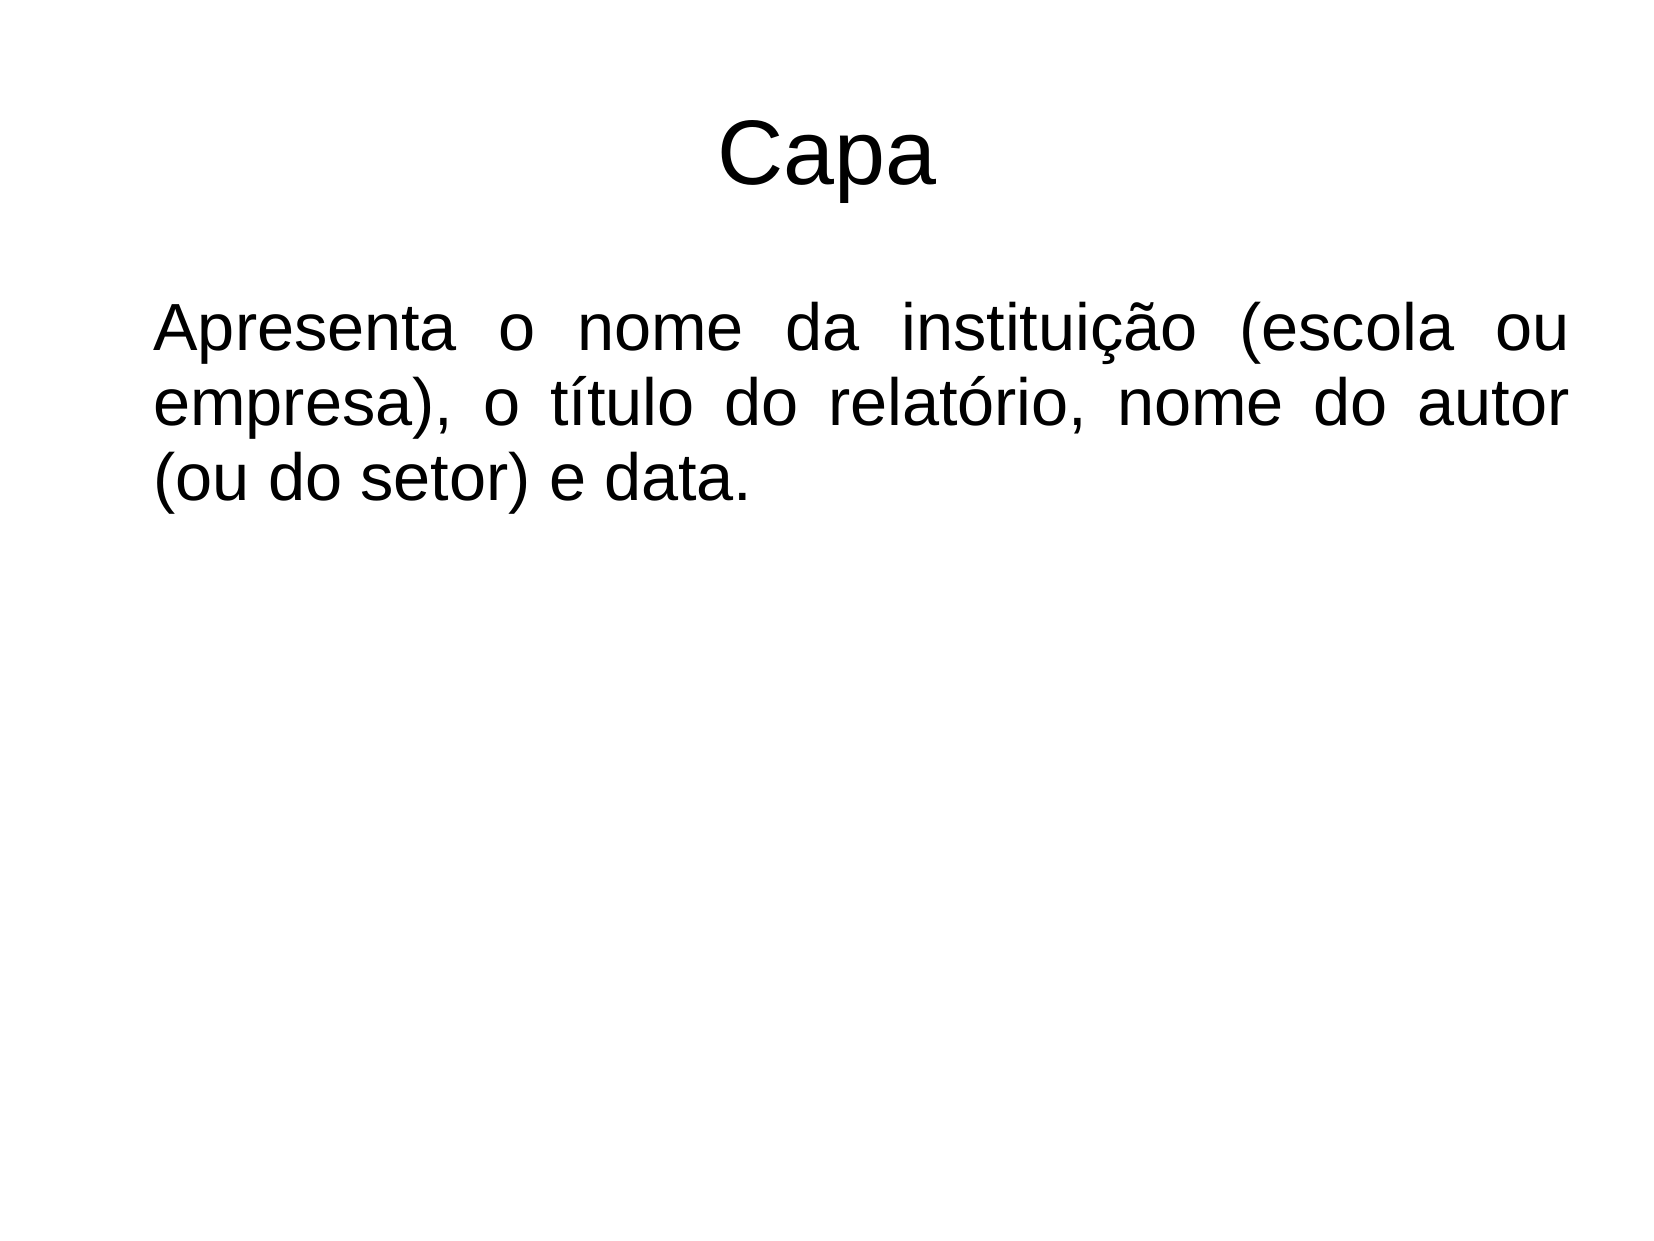

# Capa
Apresenta o nome da instituição (escola ou empresa), o título do relatório, nome do autor (ou do setor) e data.